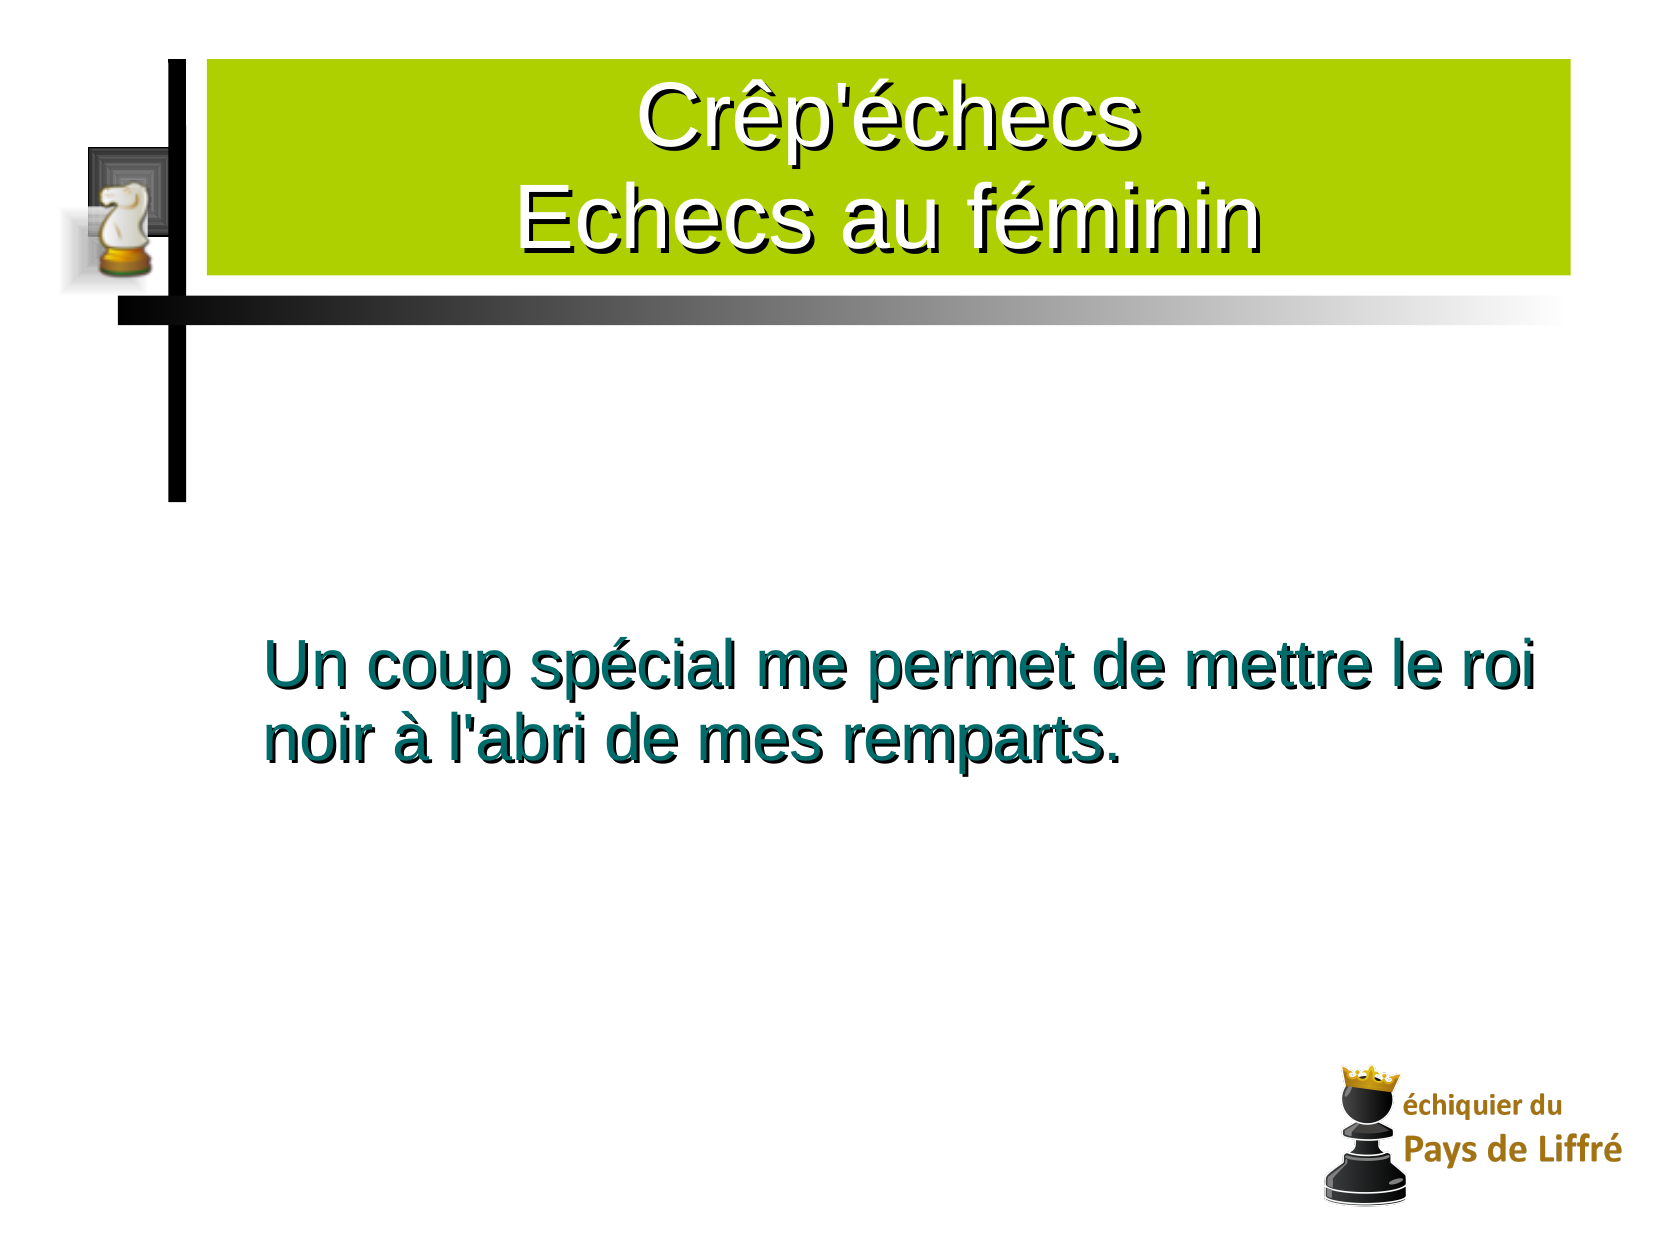

# Crêp'échecs Echecs au féminin
Un coup spécial me permet de mettre le roi noir à l'abri de mes remparts.